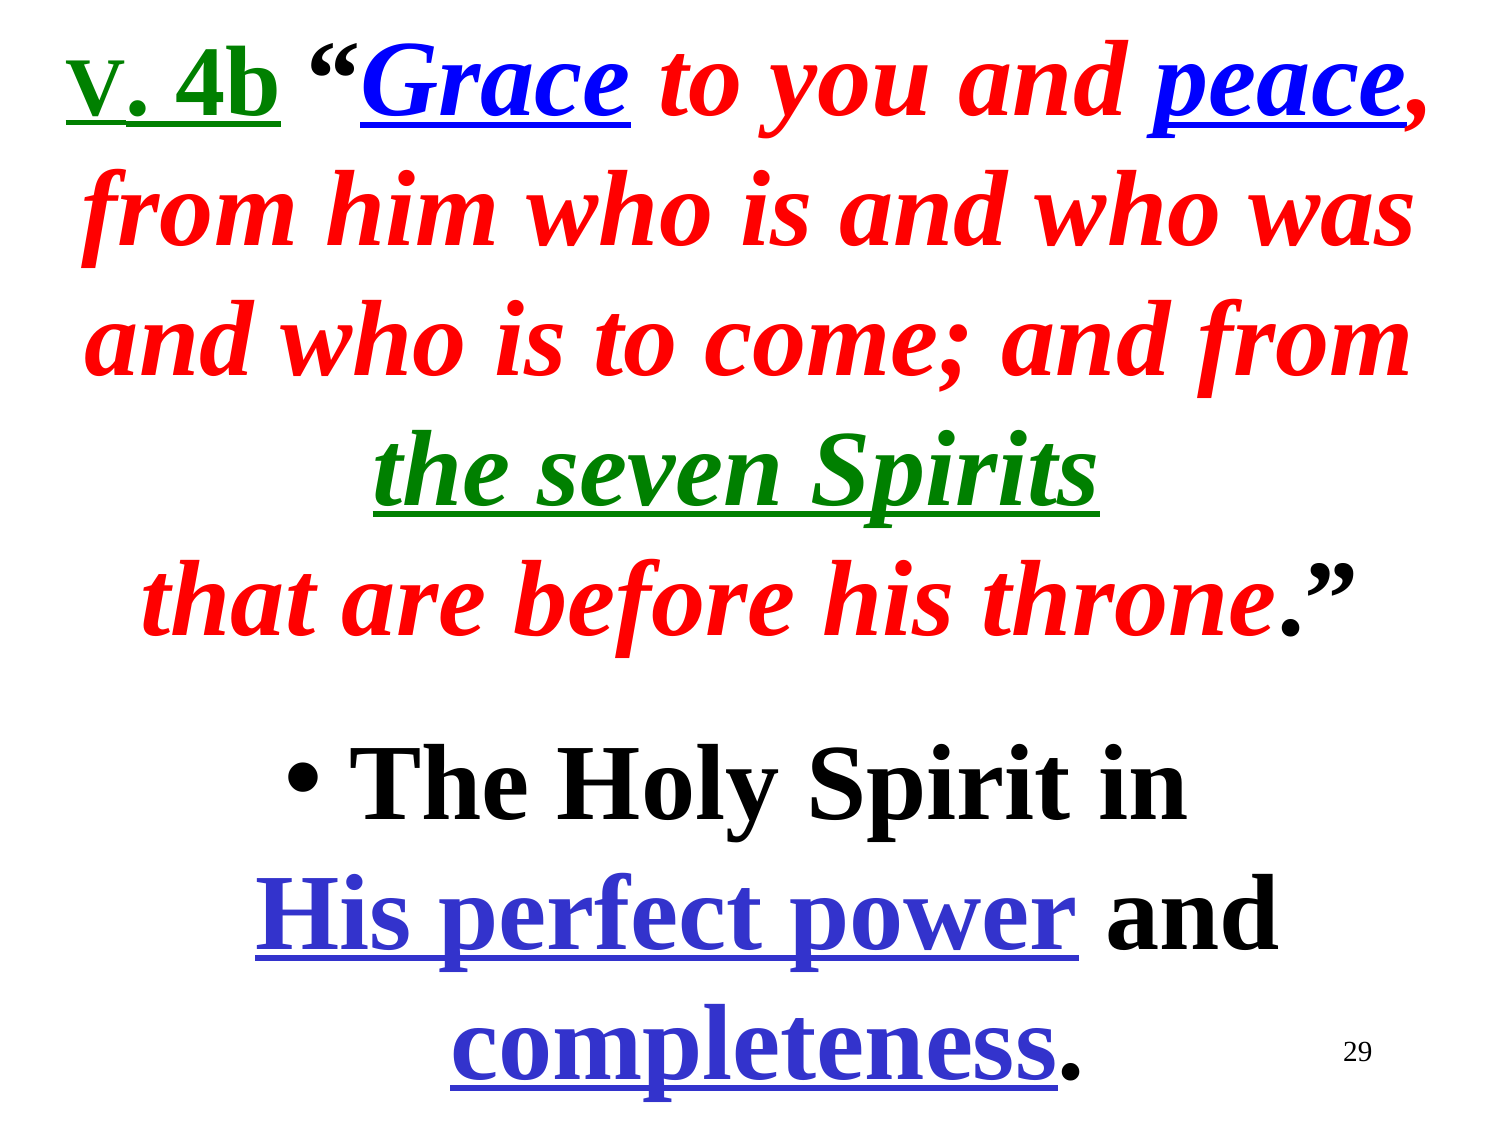

V. 4b “Grace to you and peace, from him who is and who was and who is to come; and from the seven Spirits
that are before his throne.”
 The Holy Spirit in
His perfect power and completeness.